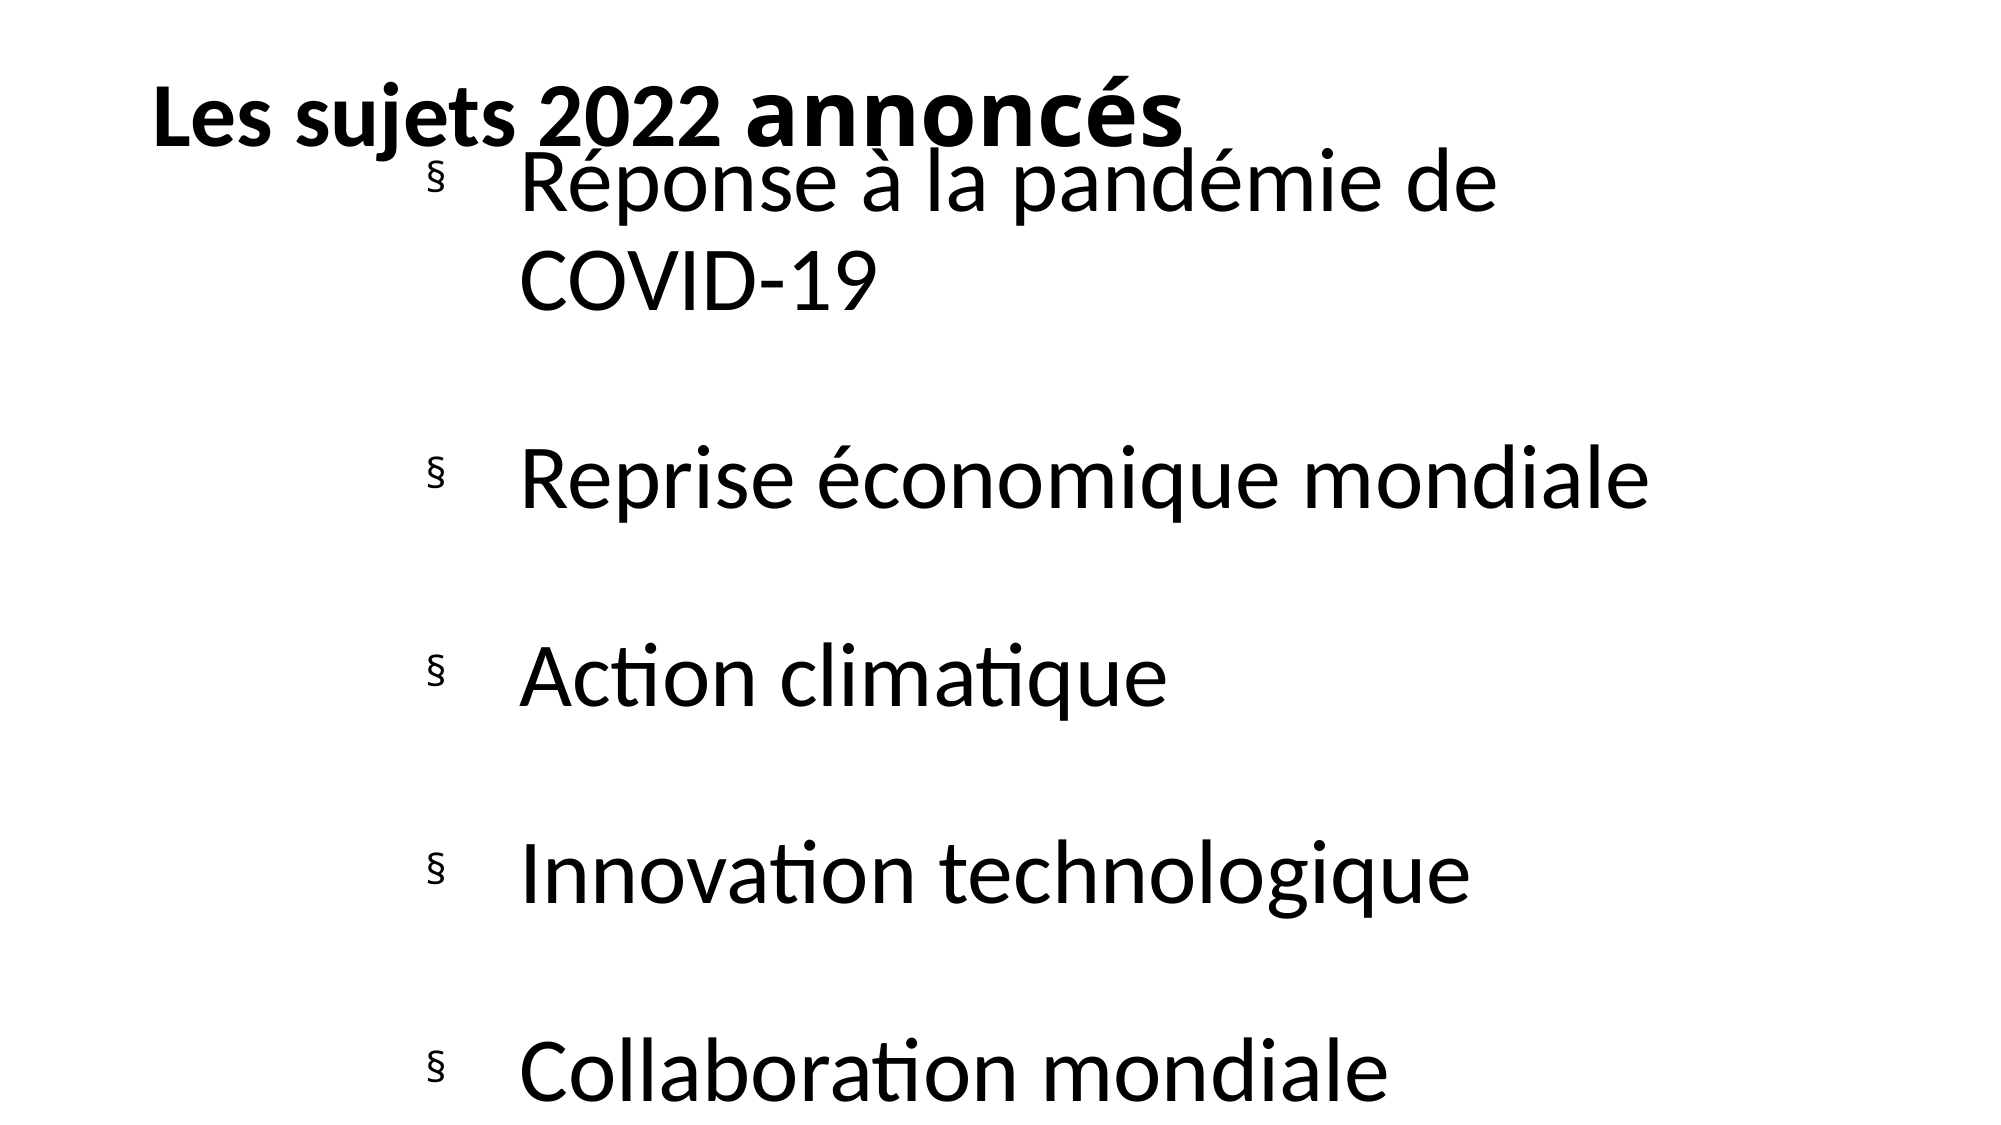

# Les sujets 2022 annoncés
Réponse à la pandémie de COVID-19
Reprise économique mondiale
Action climatique
Innovation technologique
Collaboration mondiale